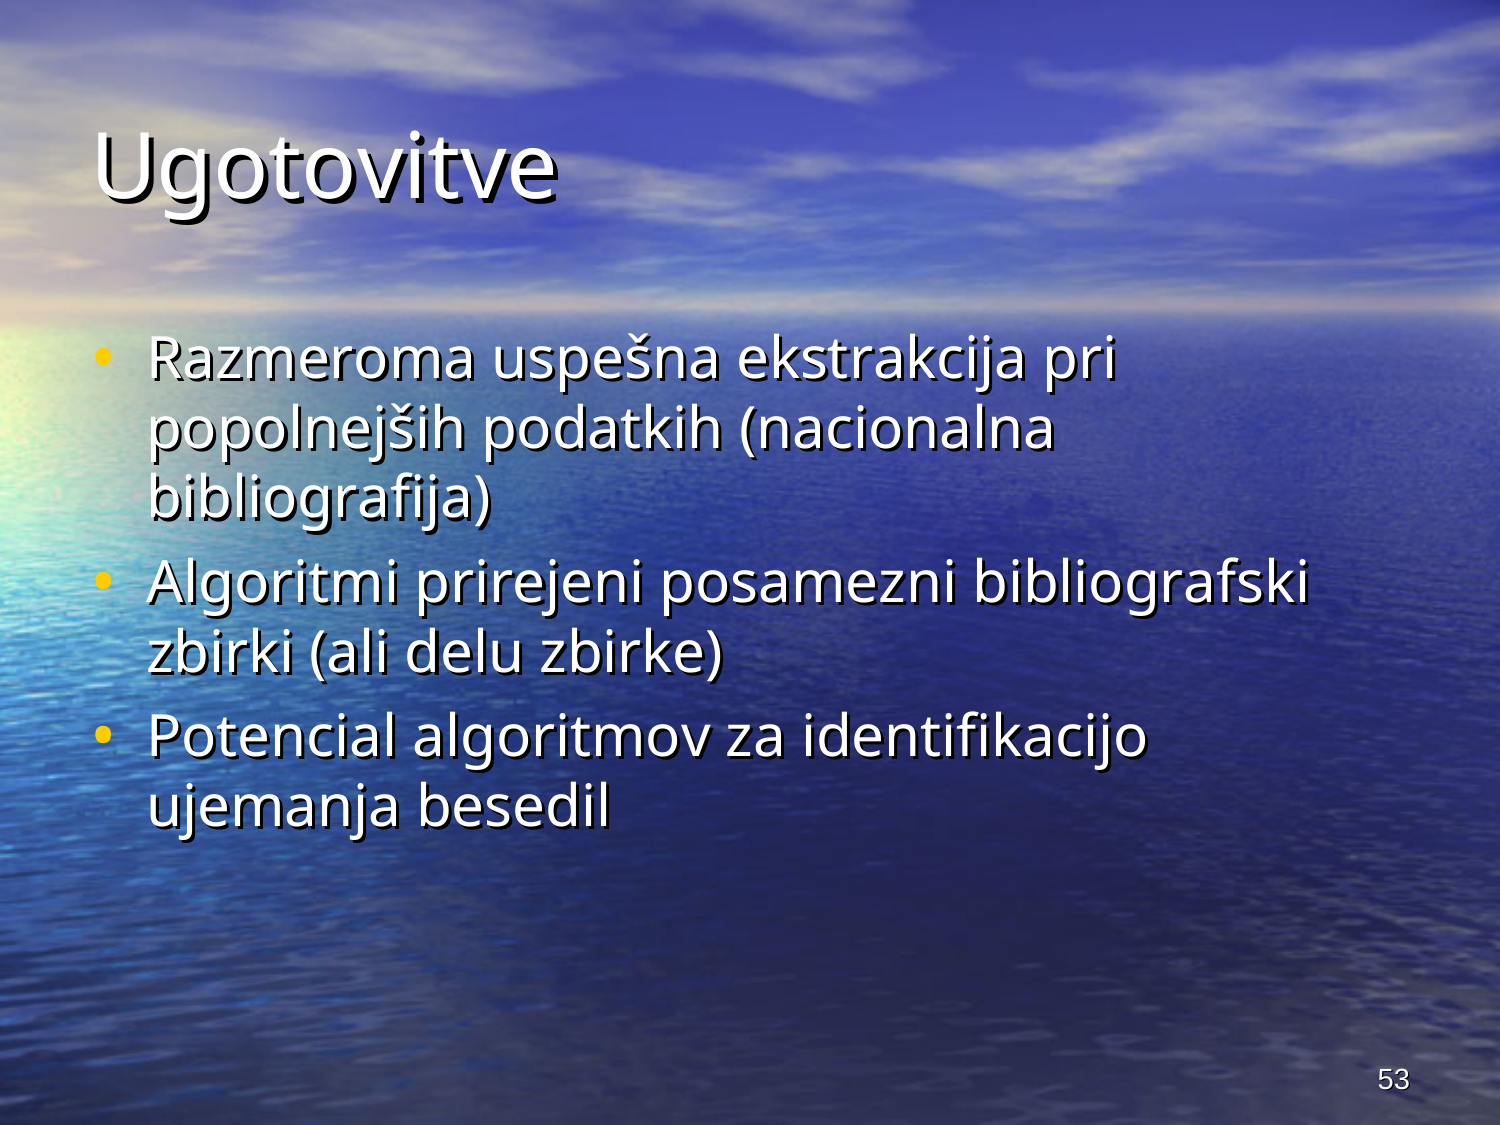

# Ugotovitve
Razmeroma uspešna ekstrakcija pri popolnejših podatkih (nacionalna bibliografija)
Algoritmi prirejeni posamezni bibliografski zbirki (ali delu zbirke)
Potencial algoritmov za identifikacijo ujemanja besedil